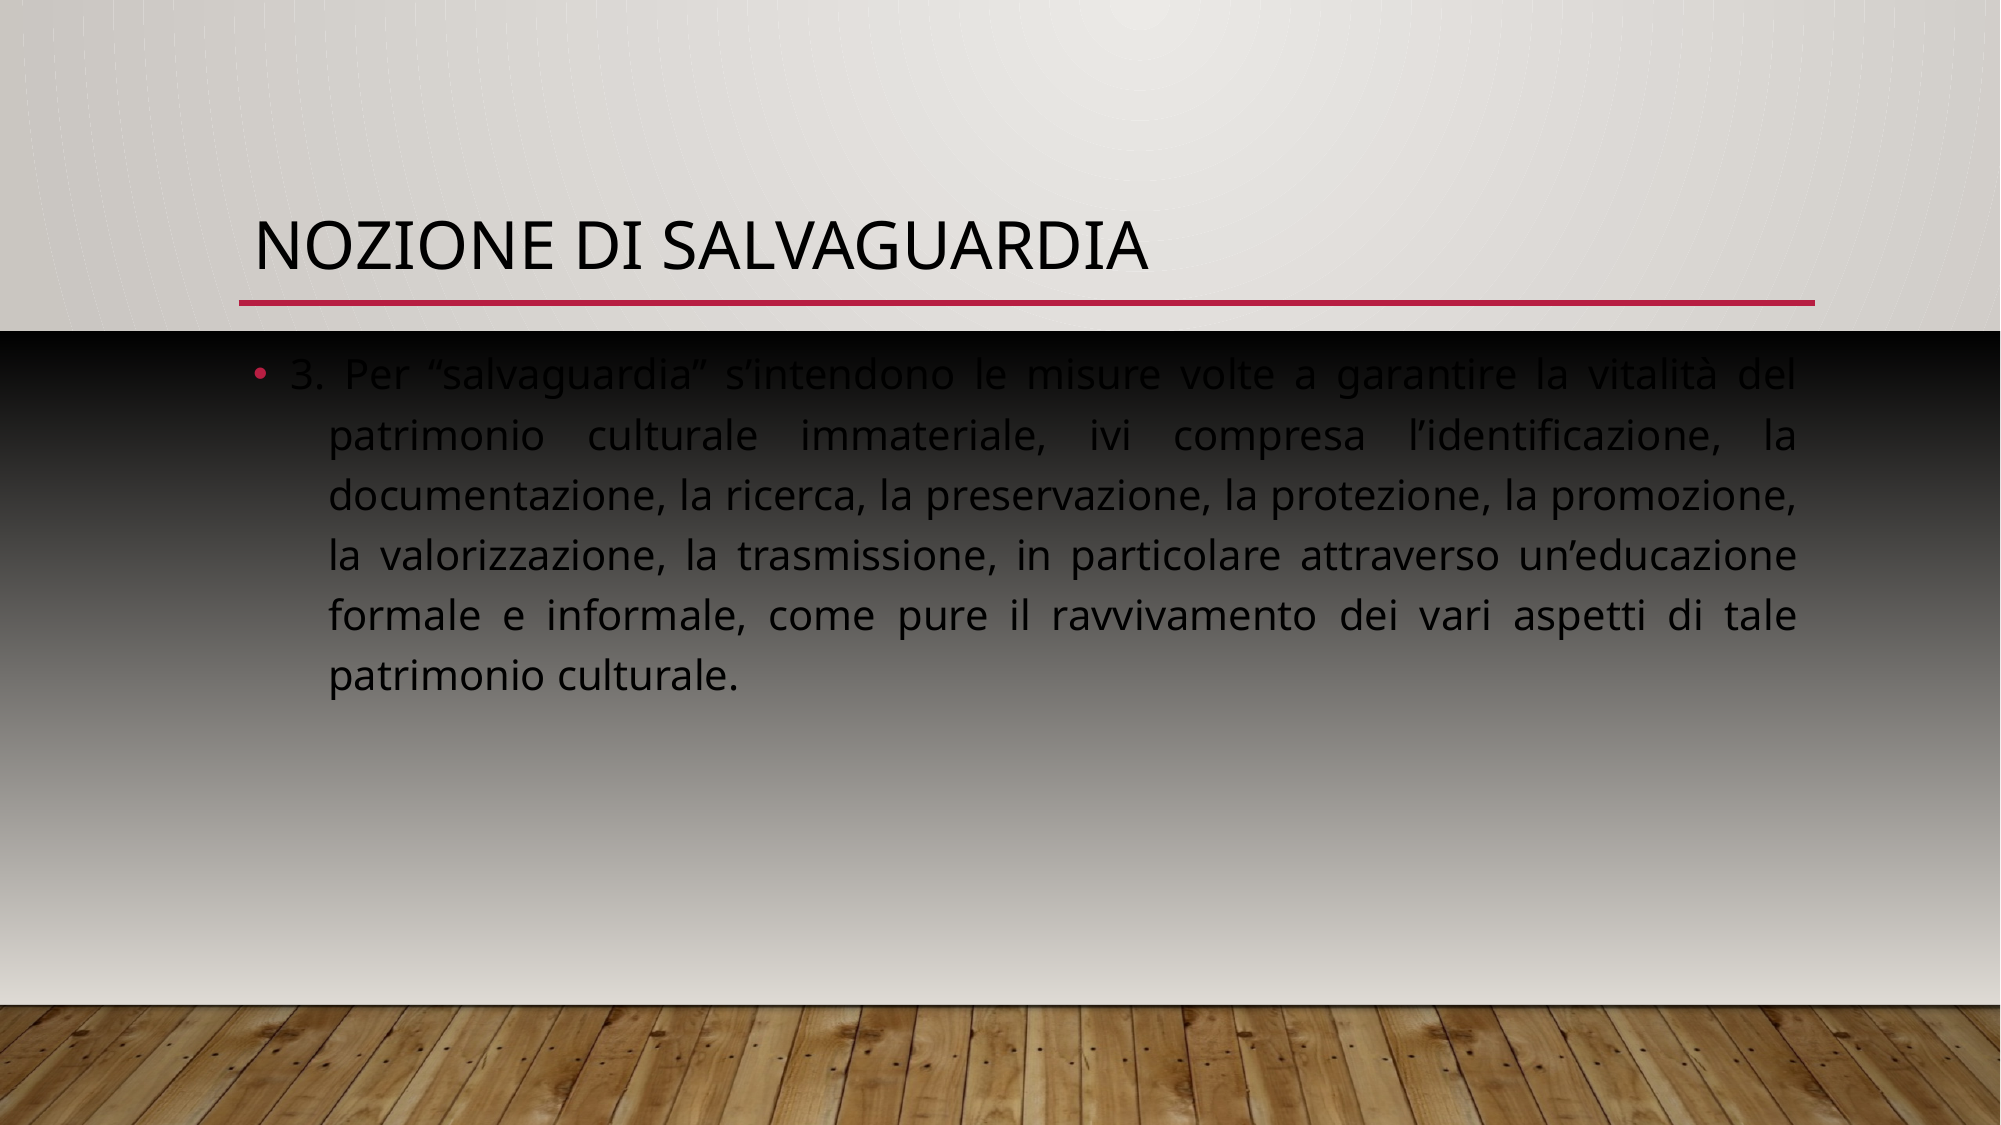

# Nozione di salvaguardia
3. Per “salvaguardia” s’intendono le misure volte a garantire la vitalità del patrimonio culturale immateriale, ivi compresa l’identificazione, la documentazione, la ricerca, la preservazione, la protezione, la promozione, la valorizzazione, la trasmissione, in particolare attraverso un’educazione formale e informale, come pure il ravvivamento dei vari aspetti di tale patrimonio culturale.